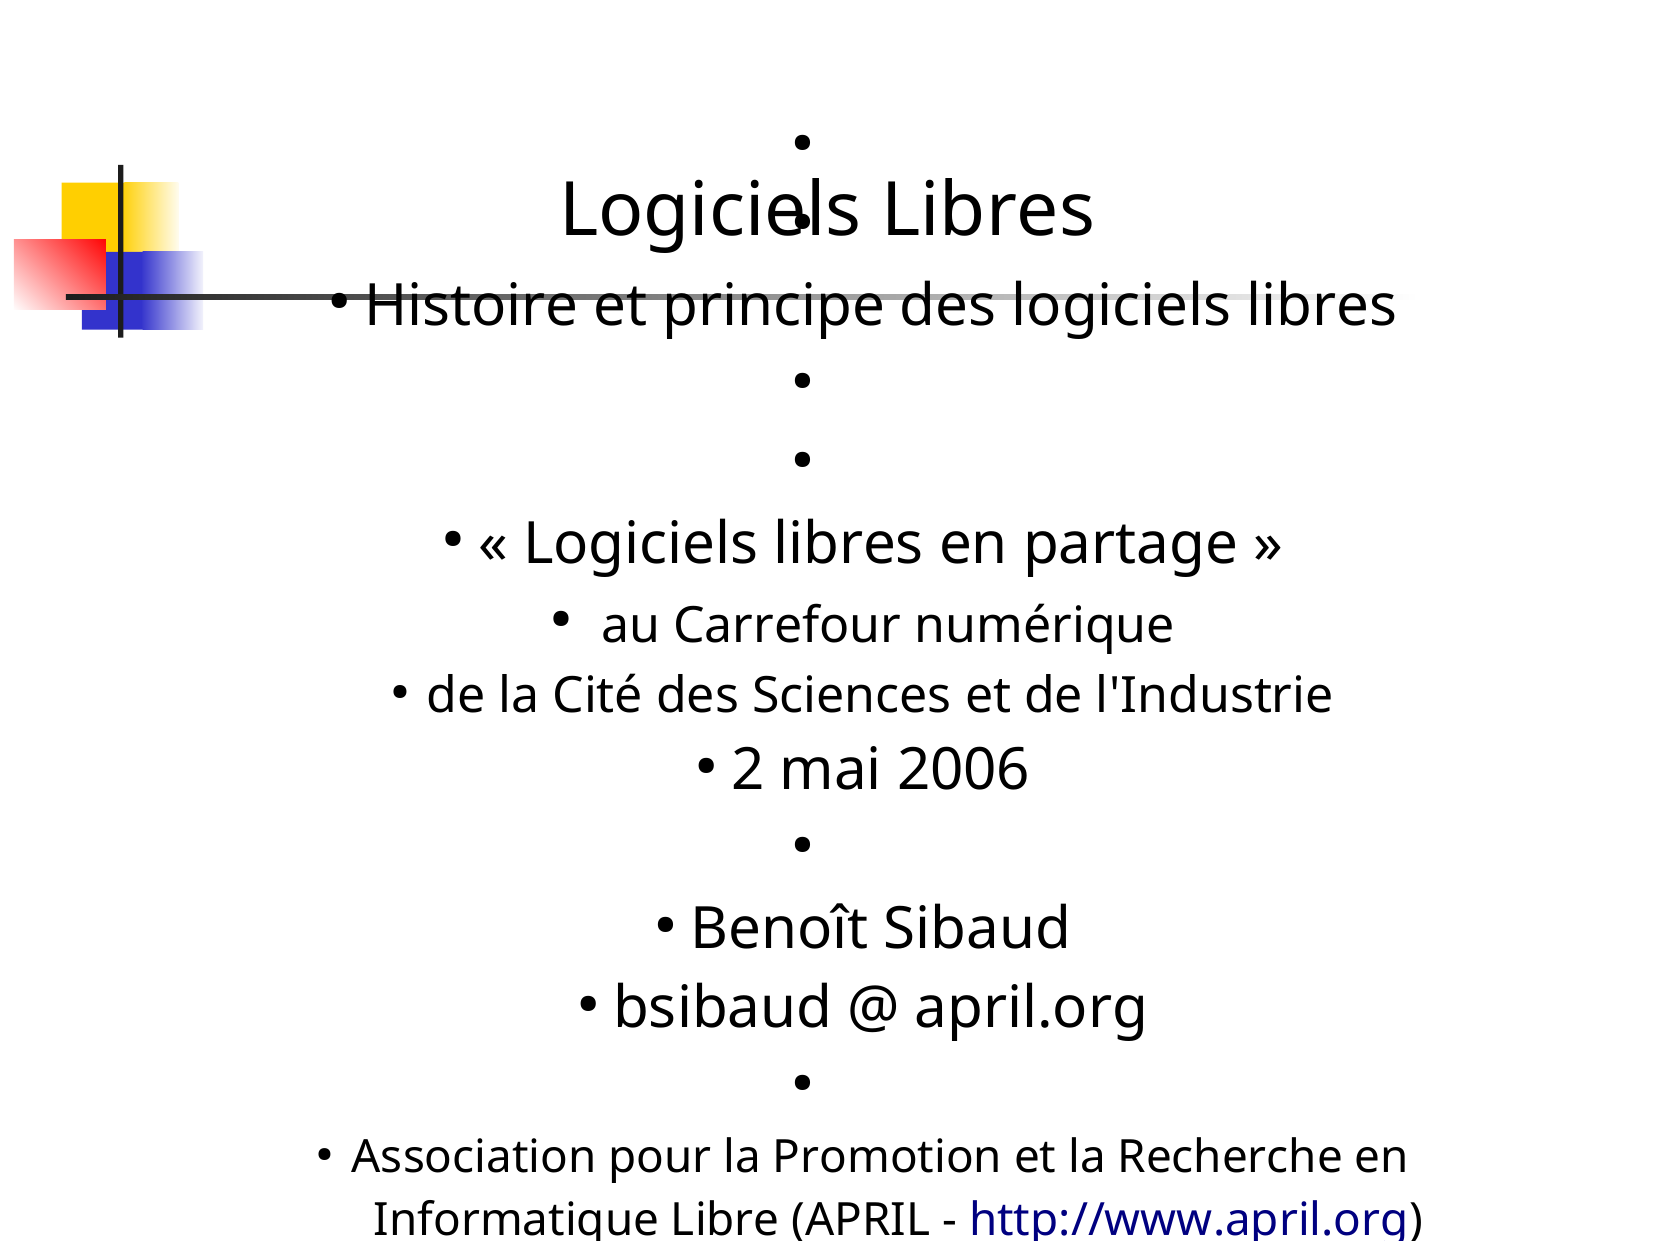

# Logiciels Libres
Histoire et principe des logiciels libres
« Logiciels libres en partage »
 au Carrefour numérique
de la Cité des Sciences et de l'Industrie
2 mai 2006
Benoît Sibaud
bsibaud @ april.org
Association pour la Promotion et la Recherche en Informatique Libre (APRIL - http://www.april.org)